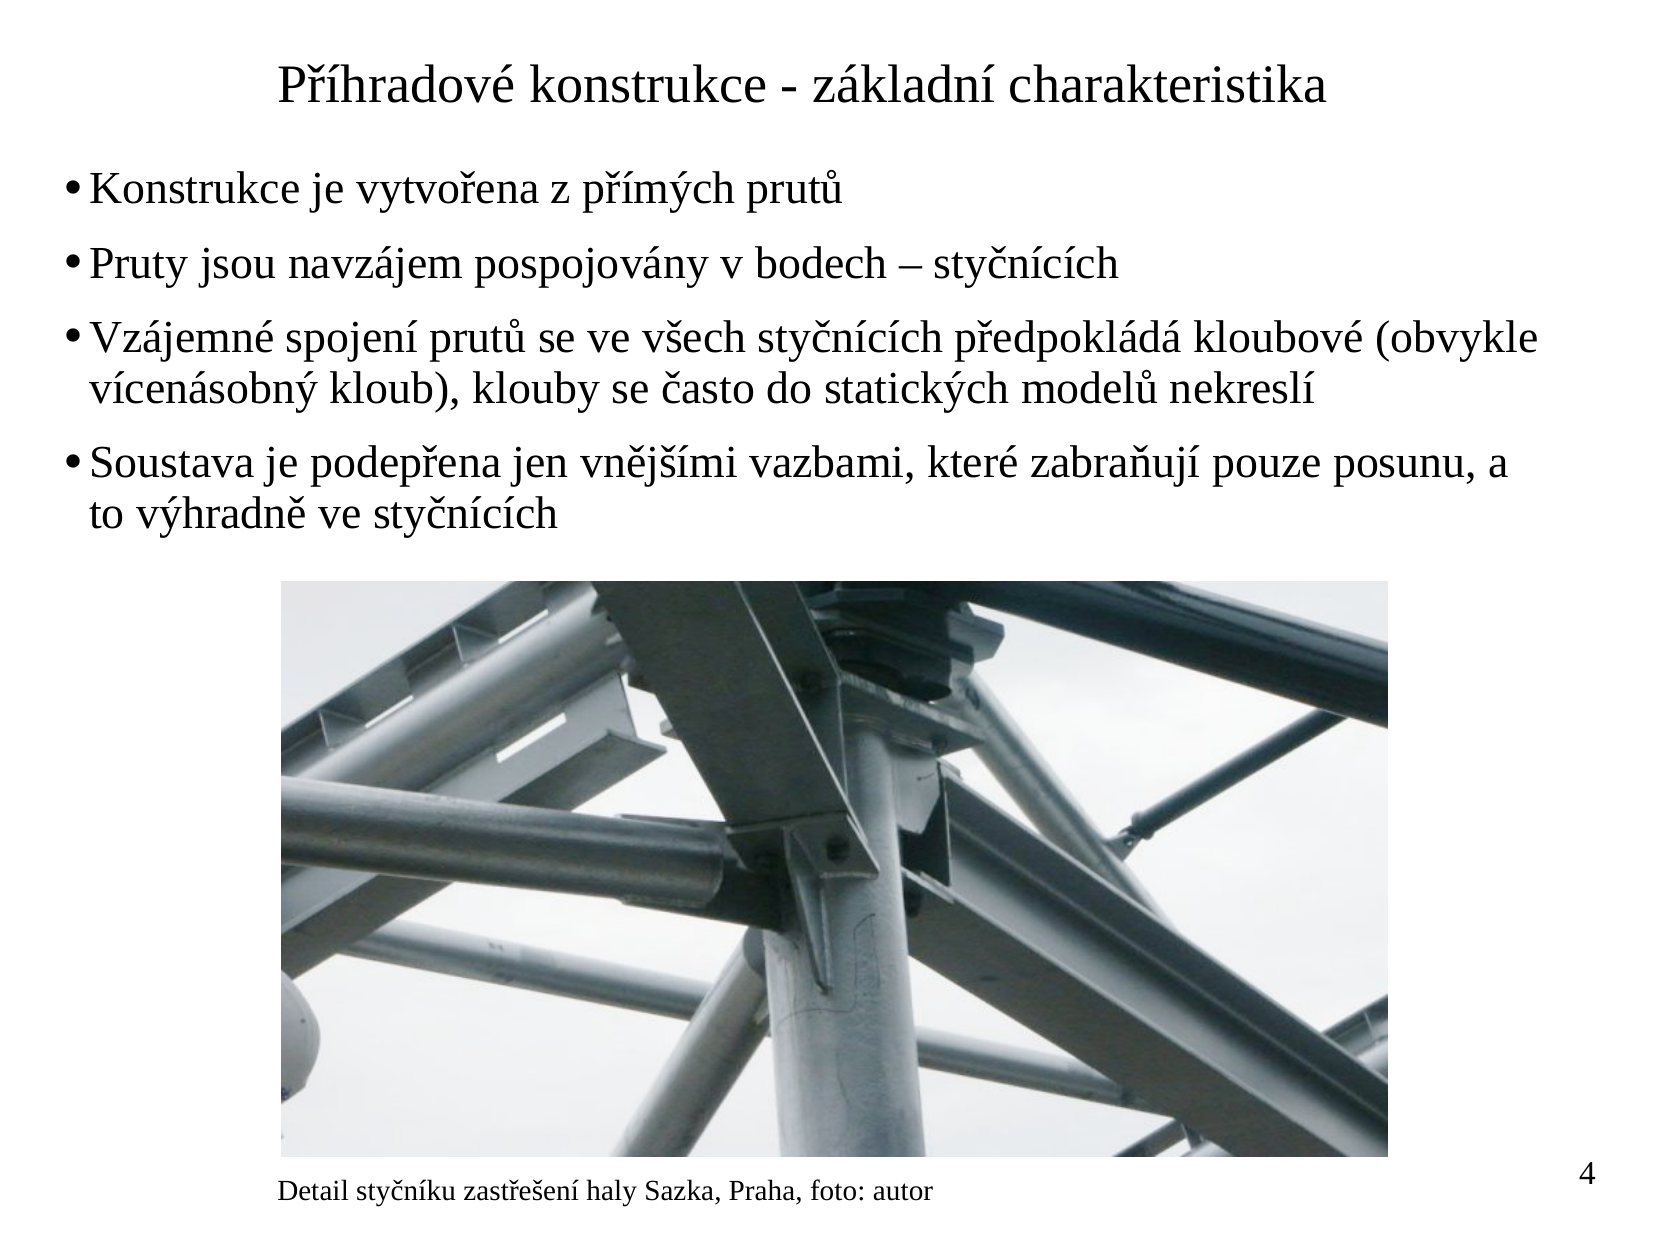

# Příhradové konstrukce - základní charakteristika
Konstrukce je vytvořena z přímých prutů
Pruty jsou navzájem pospojovány v bodech – styčnících
Vzájemné spojení prutů se ve všech styčnících předpokládá kloubové (obvykle vícenásobný kloub), klouby se často do statických modelů nekreslí
Soustava je podepřena jen vnějšími vazbami, které zabraňují pouze posunu, a to výhradně ve styčnících
4
Detail styčníku zastřešení haly Sazka, Praha, foto: autor